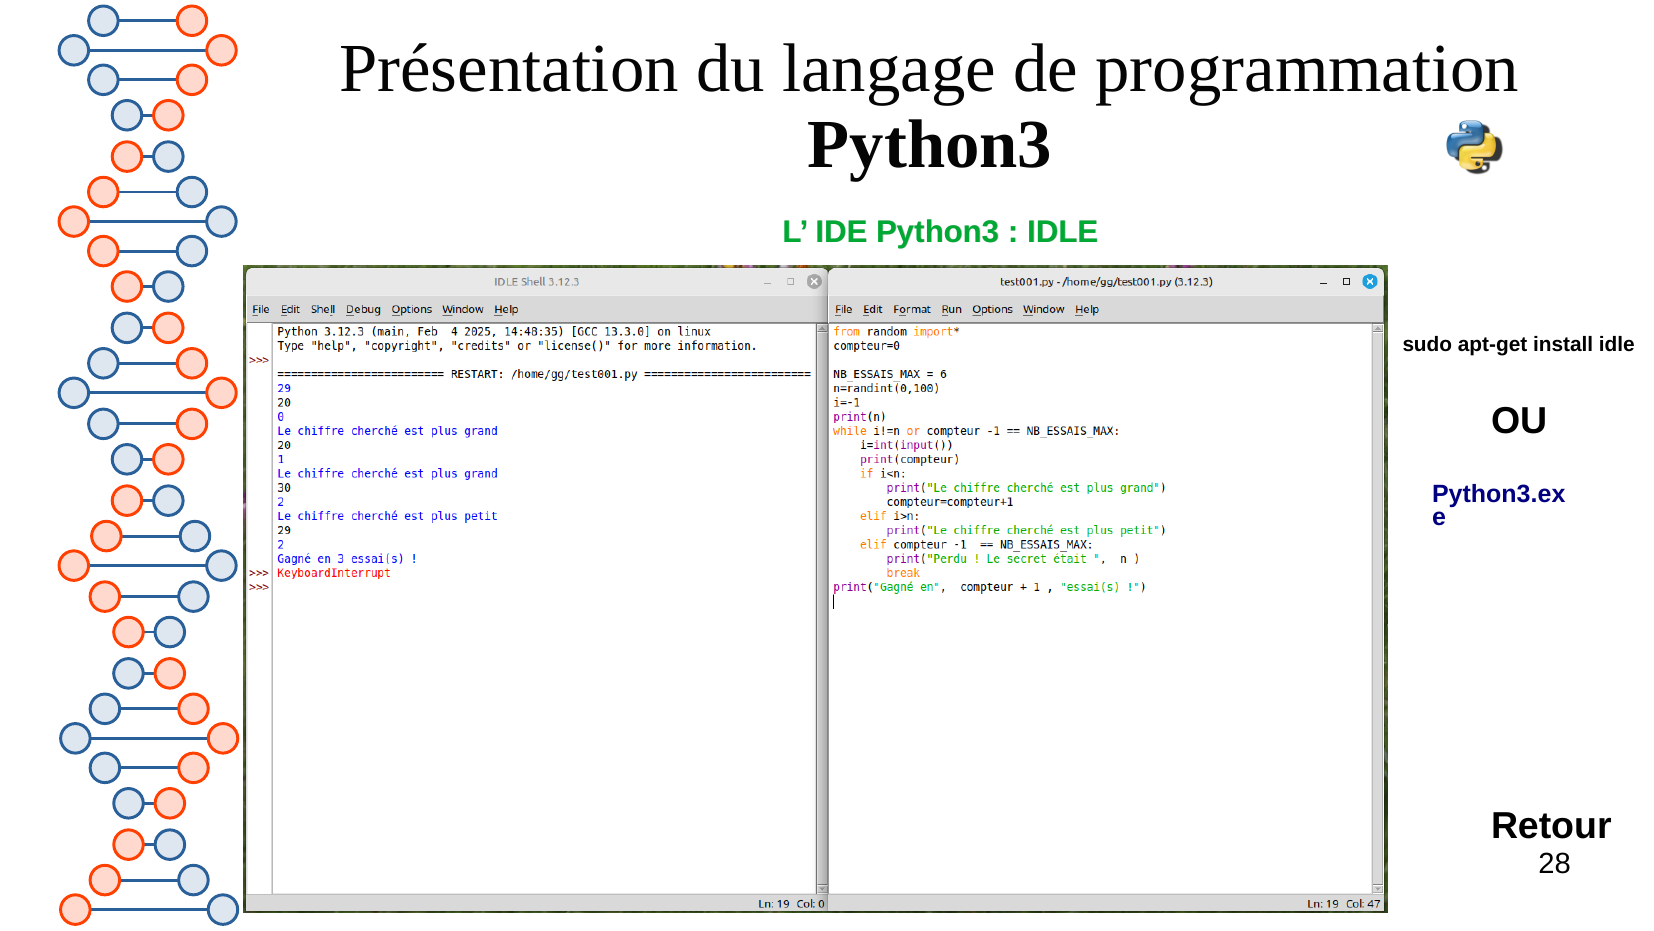

# Présentation du langage de programmation Python3
L’ IDE Python3 : IDLE
sudo apt-get install idle
OU
Python3.exe
Retour
28